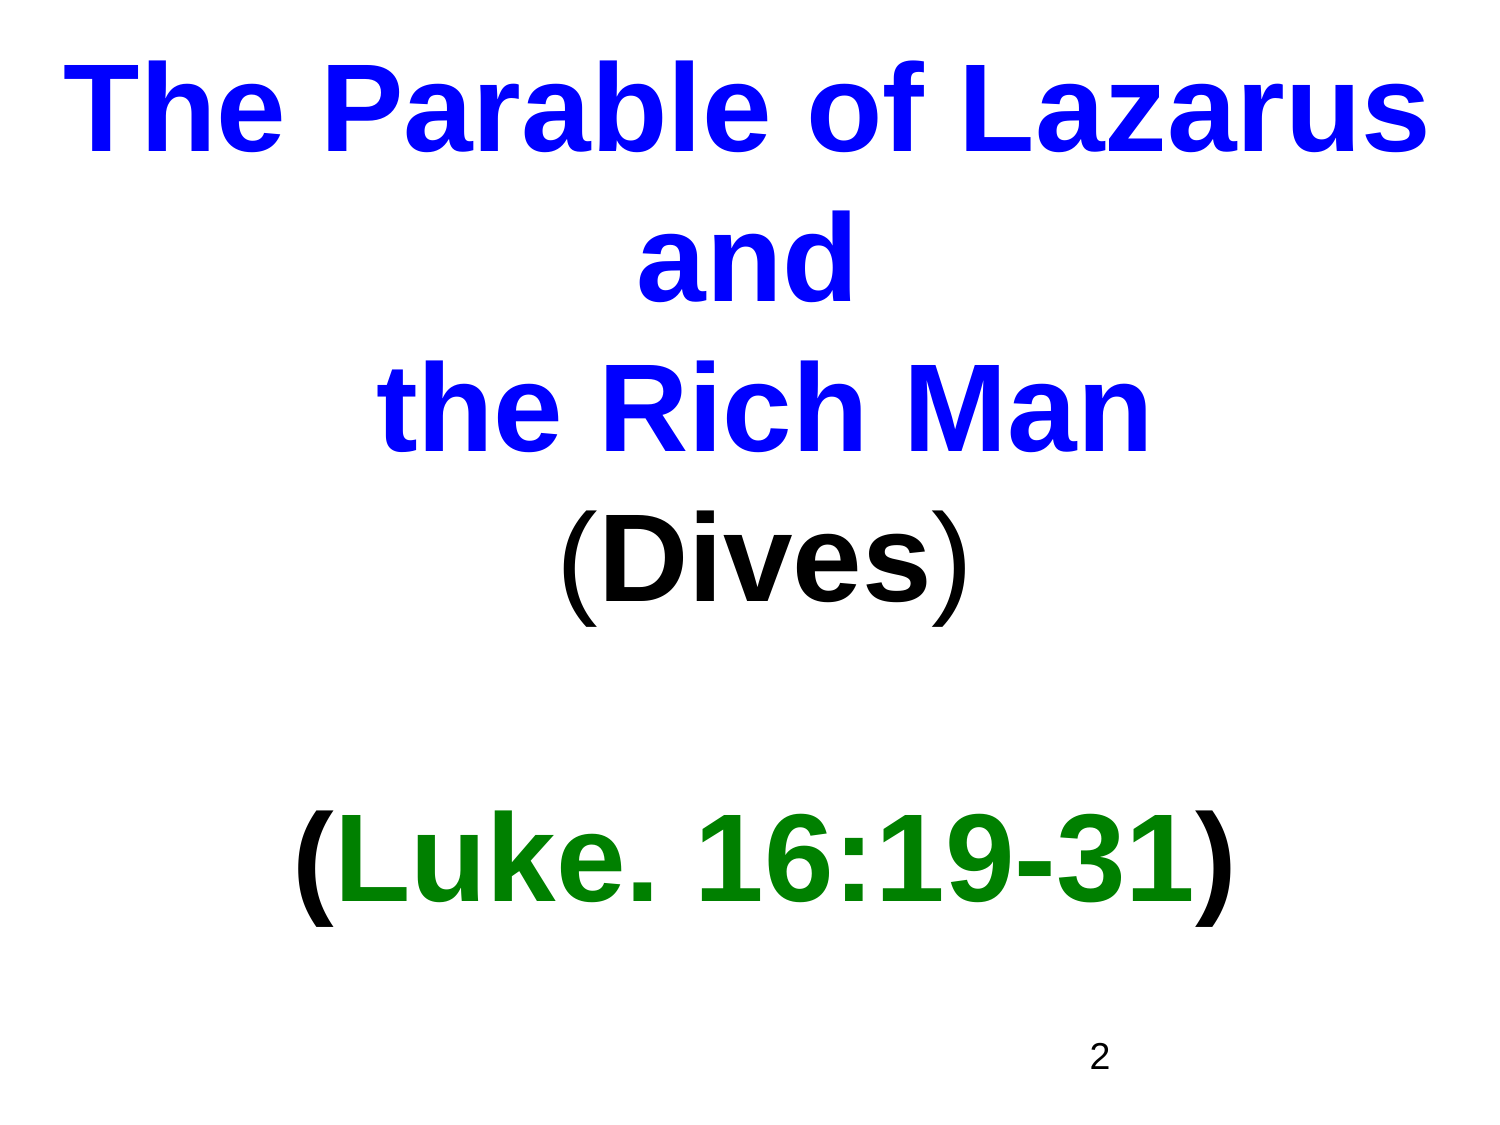

# The Parable of Lazarus and the Rich Man (Dives) (Luke. 16:19-31)
2